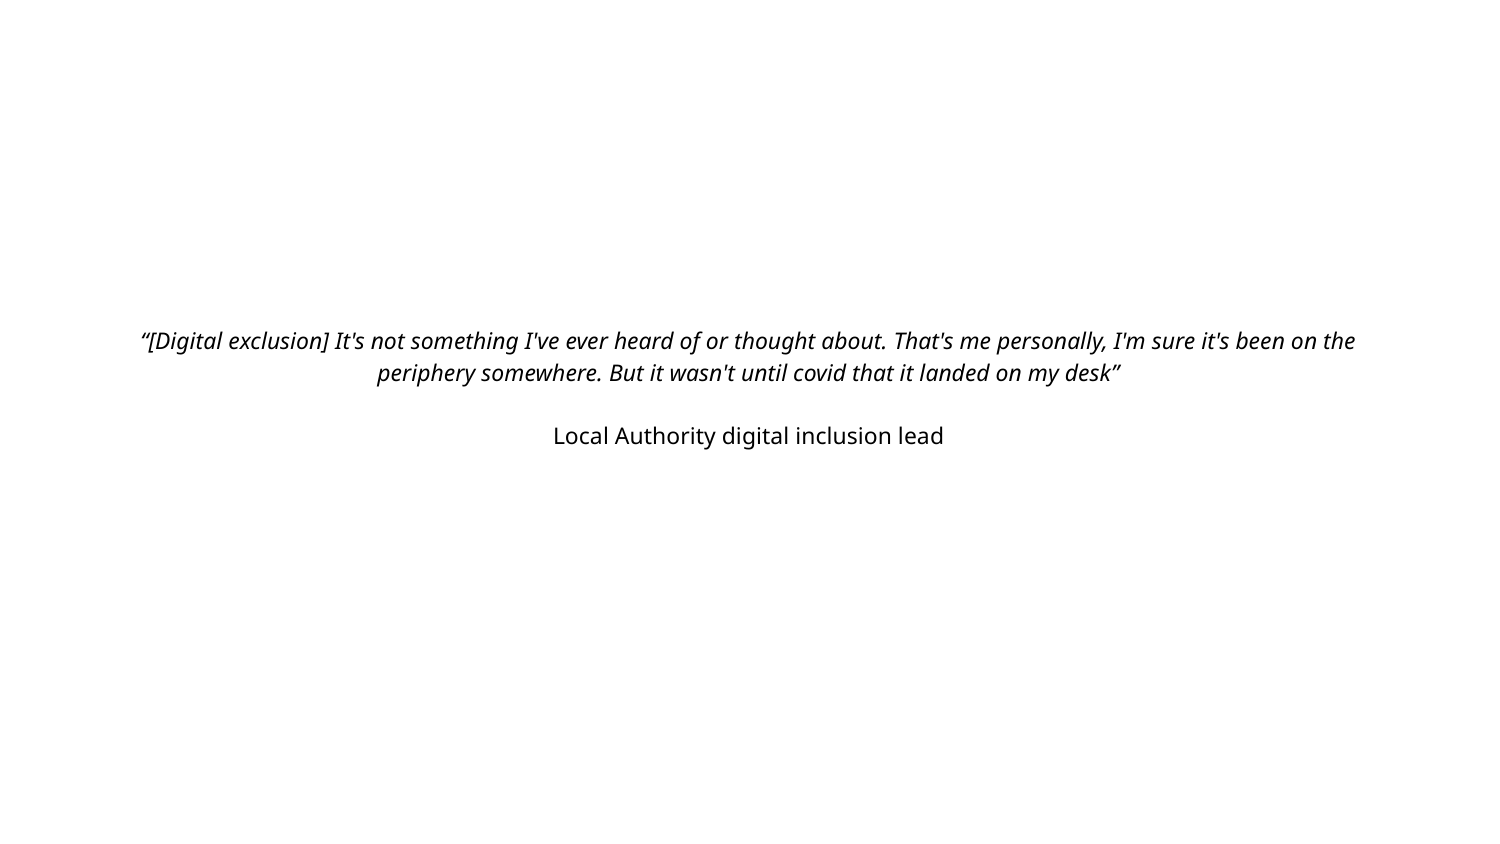

# “[Digital exclusion] It's not something I've ever heard of or thought about. That's me personally, I'm sure it's been on the periphery somewhere. But it wasn't until covid that it landed on my desk”
Local Authority digital inclusion lead